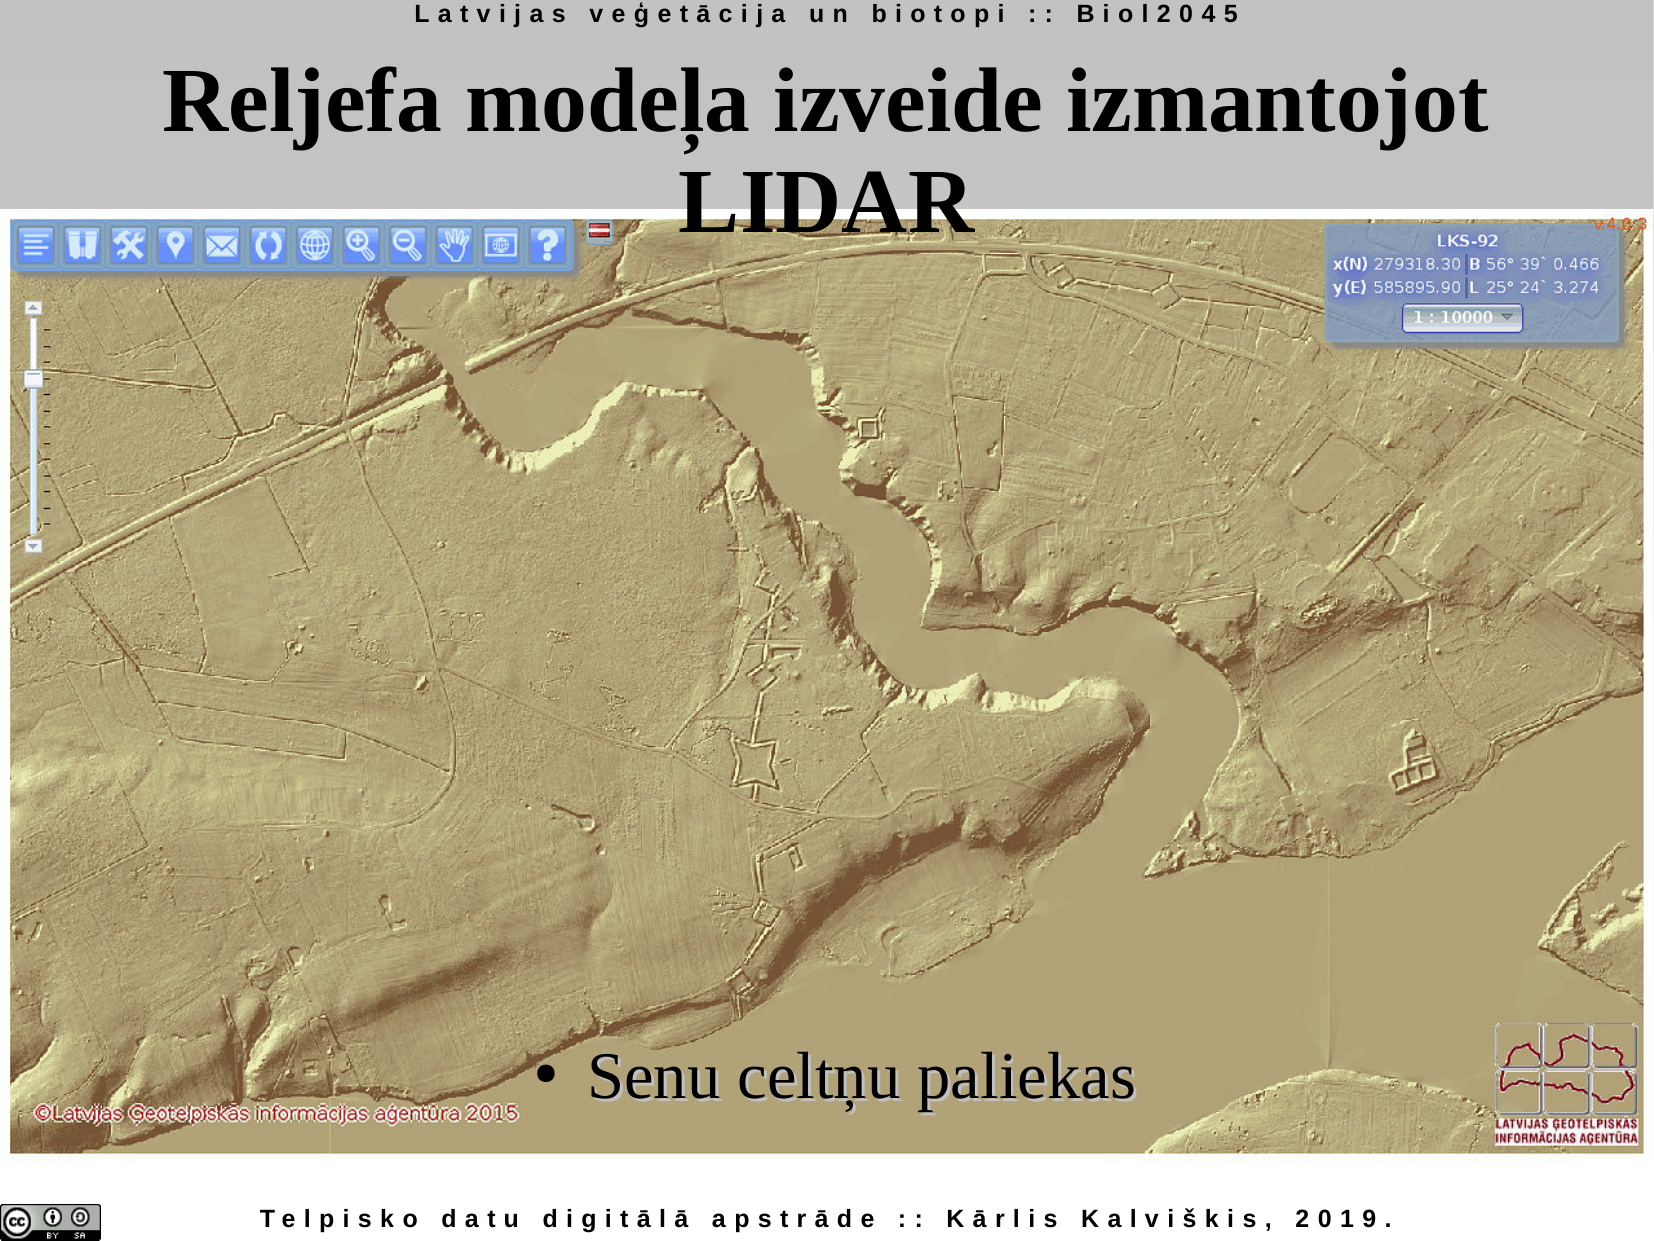

Reljefa modeļa izveide izmantojot LIDAR
# Senu celtņu paliekas